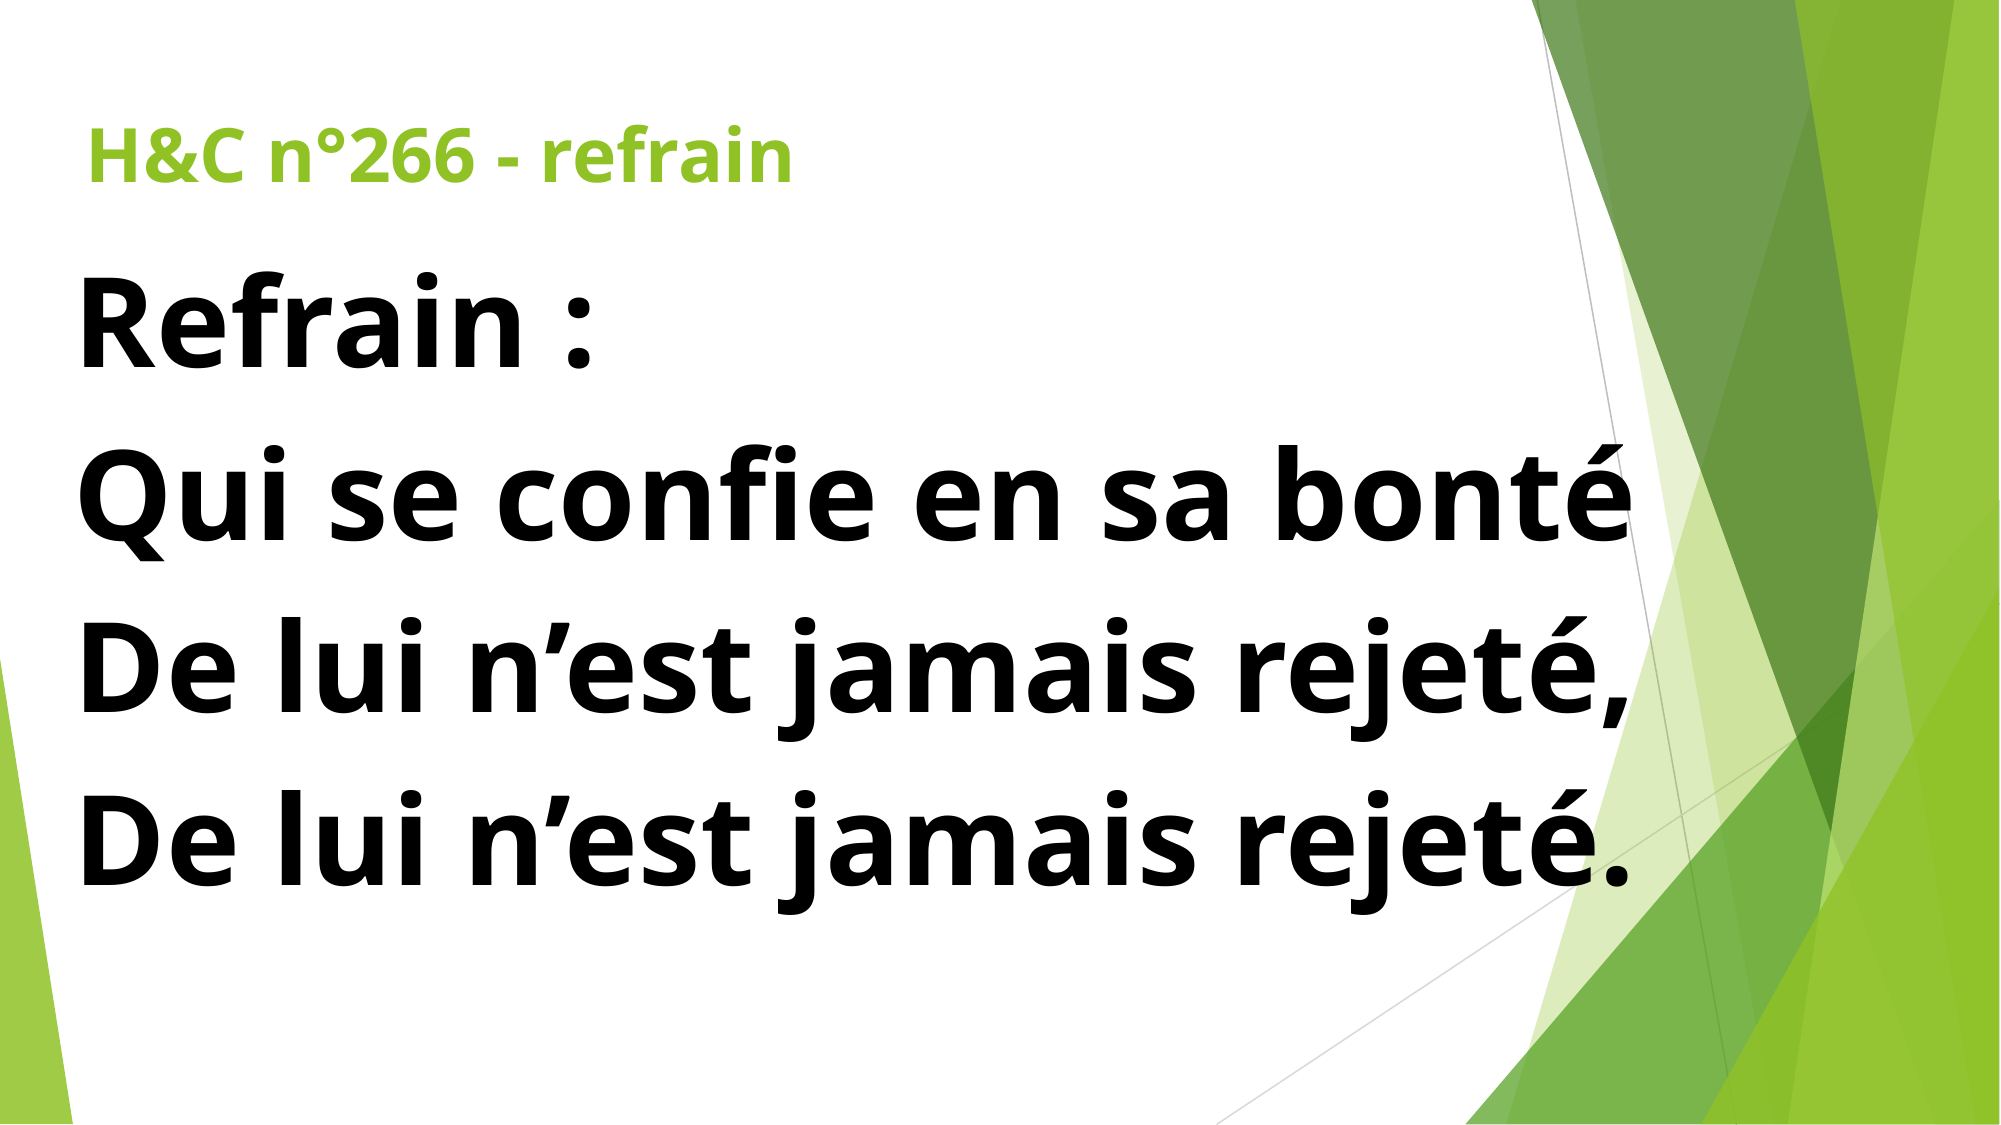

H&C n°266 - refrain
Refrain :
Qui se confie en sa bonté
De lui n’est jamais rejeté,
De lui n’est jamais rejeté.